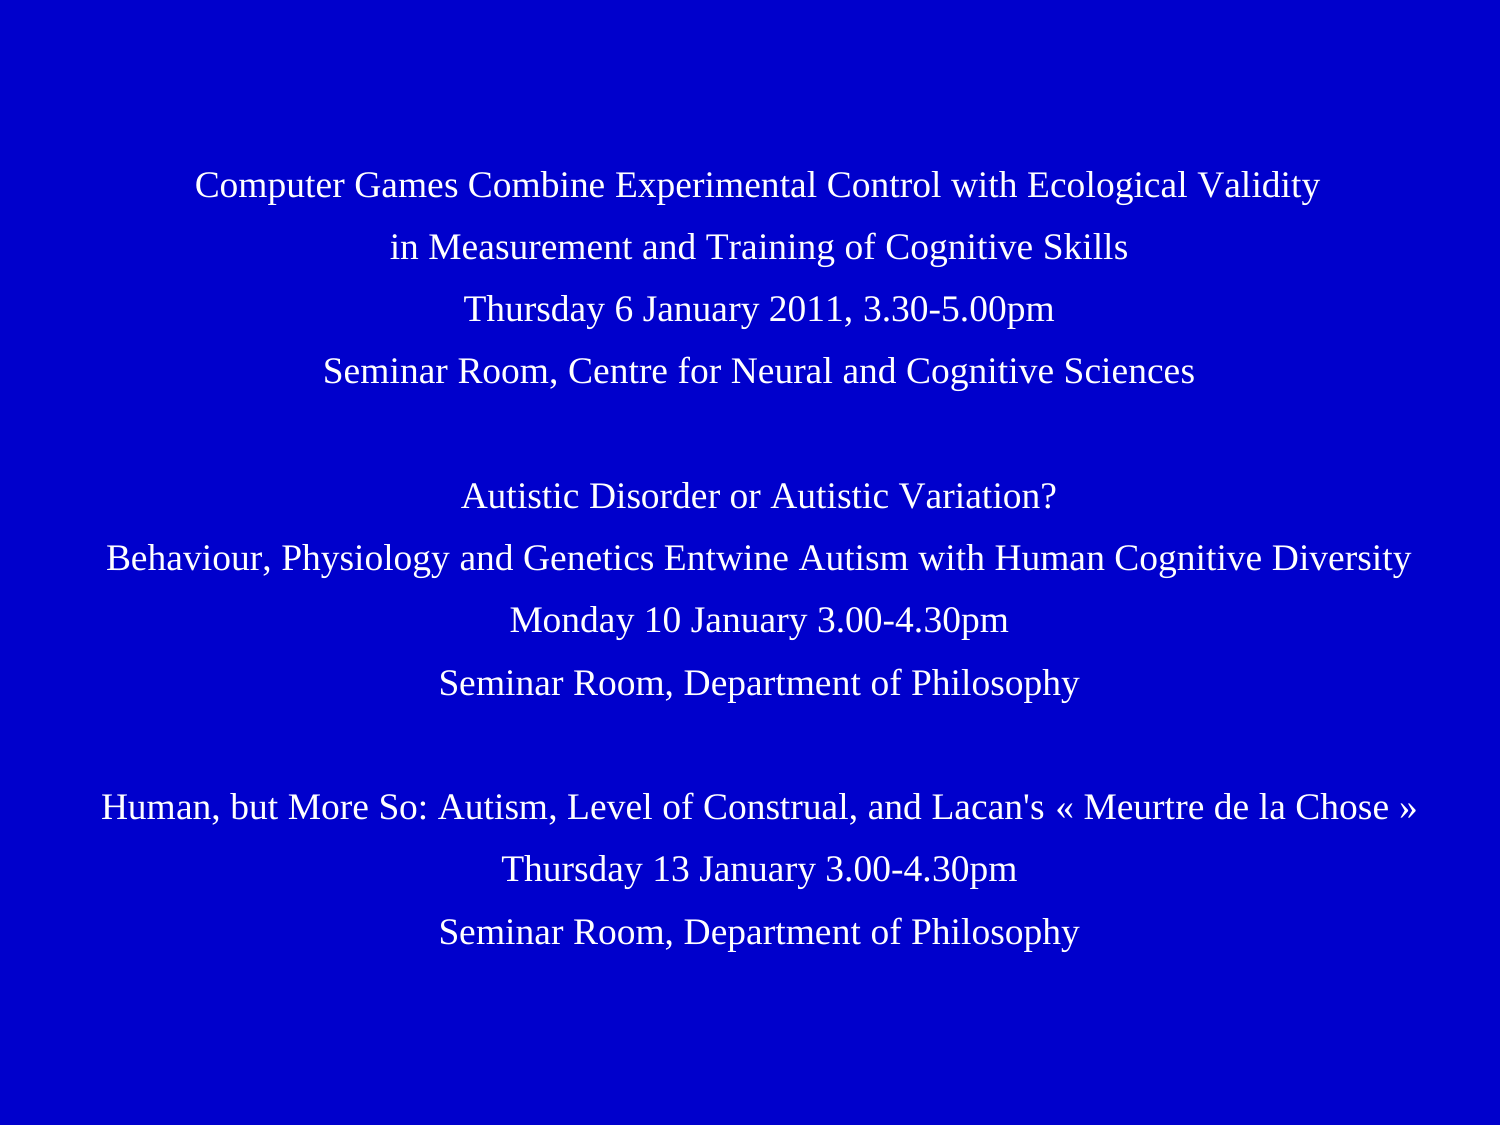

# Computer Games Combine Experimental Control with Ecological Validity in Measurement and Training of Cognitive Skills Thursday 6 January 2011, 3.30-5.00pm Seminar Room, Centre for Neural and Cognitive Sciences Autistic Disorder or Autistic Variation? Behaviour, Physiology and Genetics Entwine Autism with Human Cognitive Diversity Monday 10 January 3.00-4.30pm Seminar Room, Department of Philosophy Human, but More So: Autism, Level of Construal, and Lacan's « Meurtre de la Chose » Thursday 13 January 3.00-4.30pm Seminar Room, Department of Philosophy